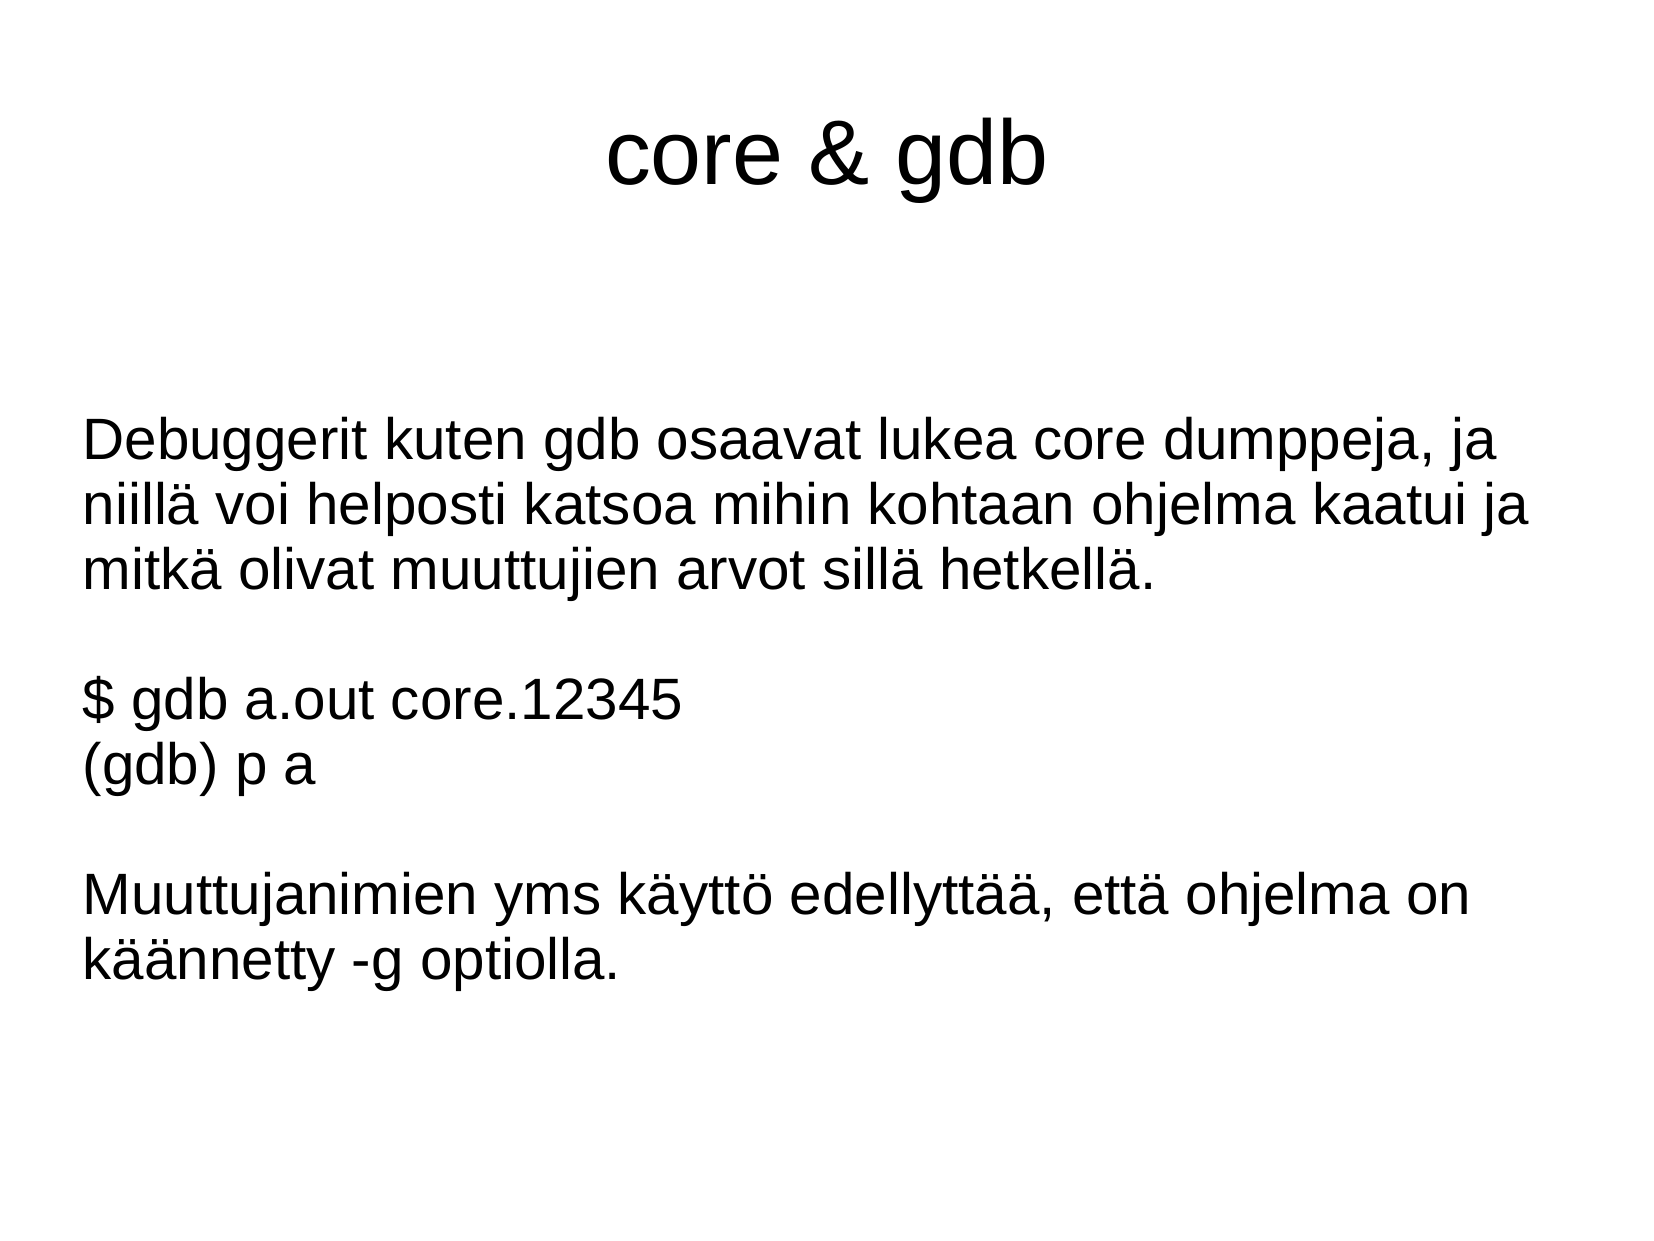

# core & gdb
Debuggerit kuten gdb osaavat lukea core dumppeja, ja niillä voi helposti katsoa mihin kohtaan ohjelma kaatui ja mitkä olivat muuttujien arvot sillä hetkellä.
$ gdb a.out core.12345
(gdb) p a
Muuttujanimien yms käyttö edellyttää, että ohjelma on käännetty -g optiolla.